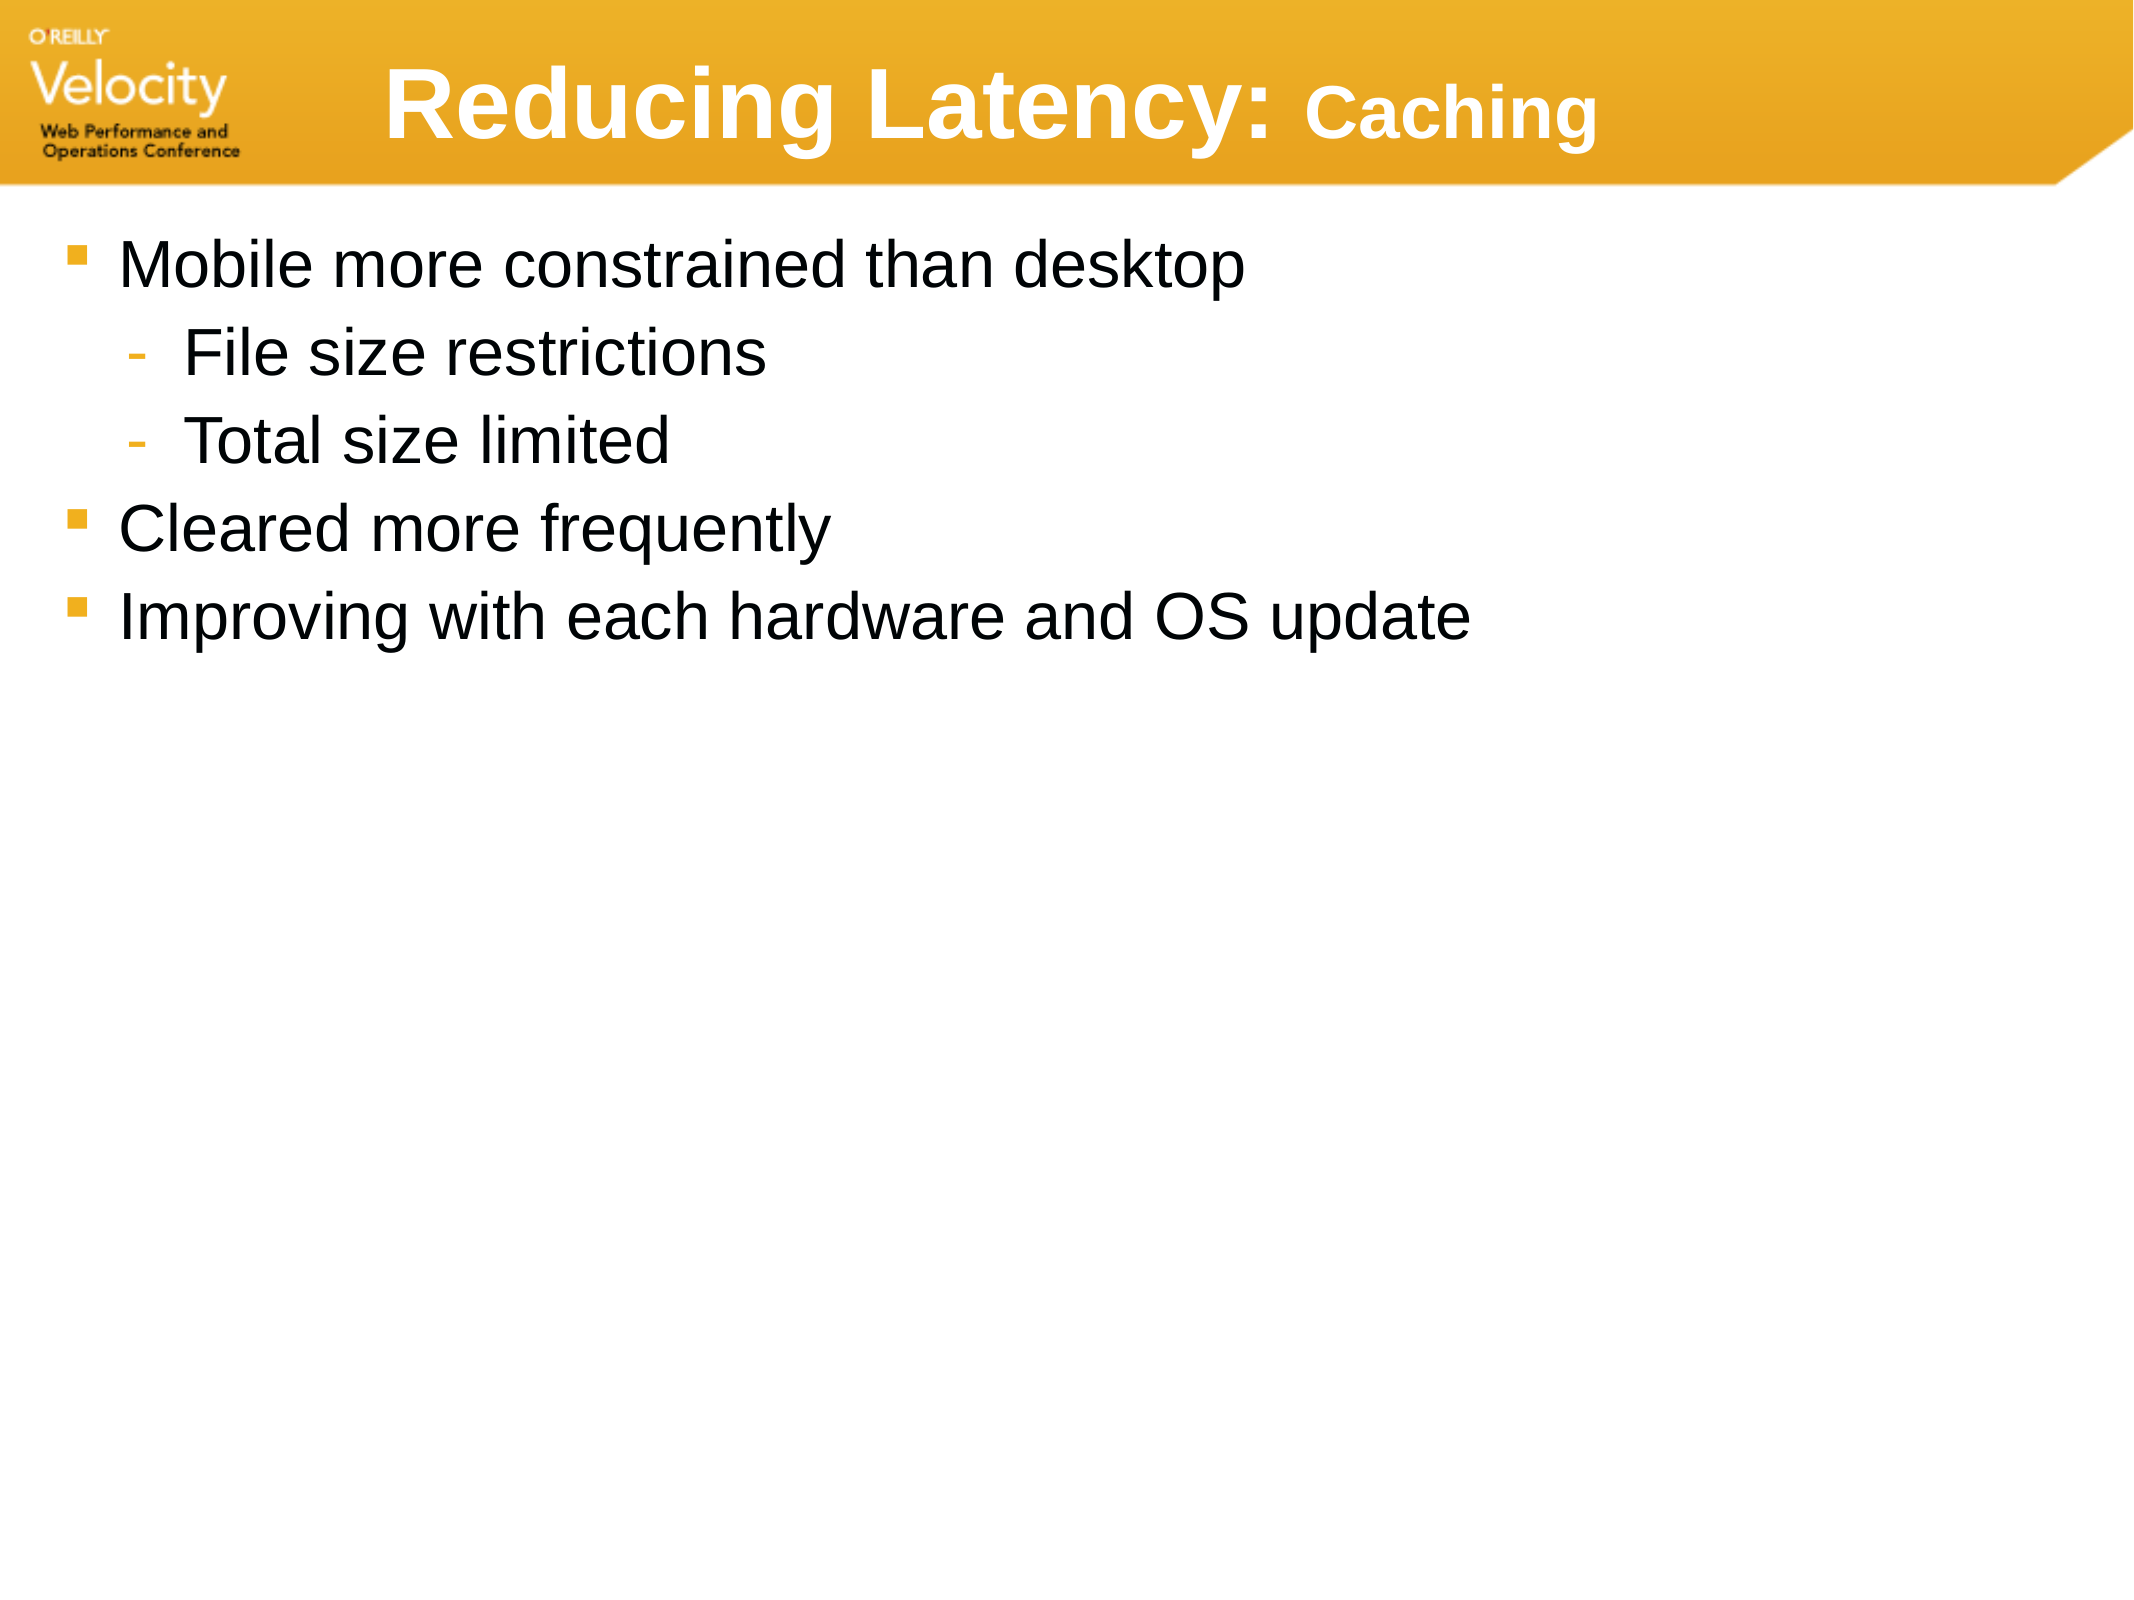

# Reducing Latency: Caching
Mobile more constrained than desktop
File size restrictions
Total size limited
Cleared more frequently
Improving with each hardware and OS update